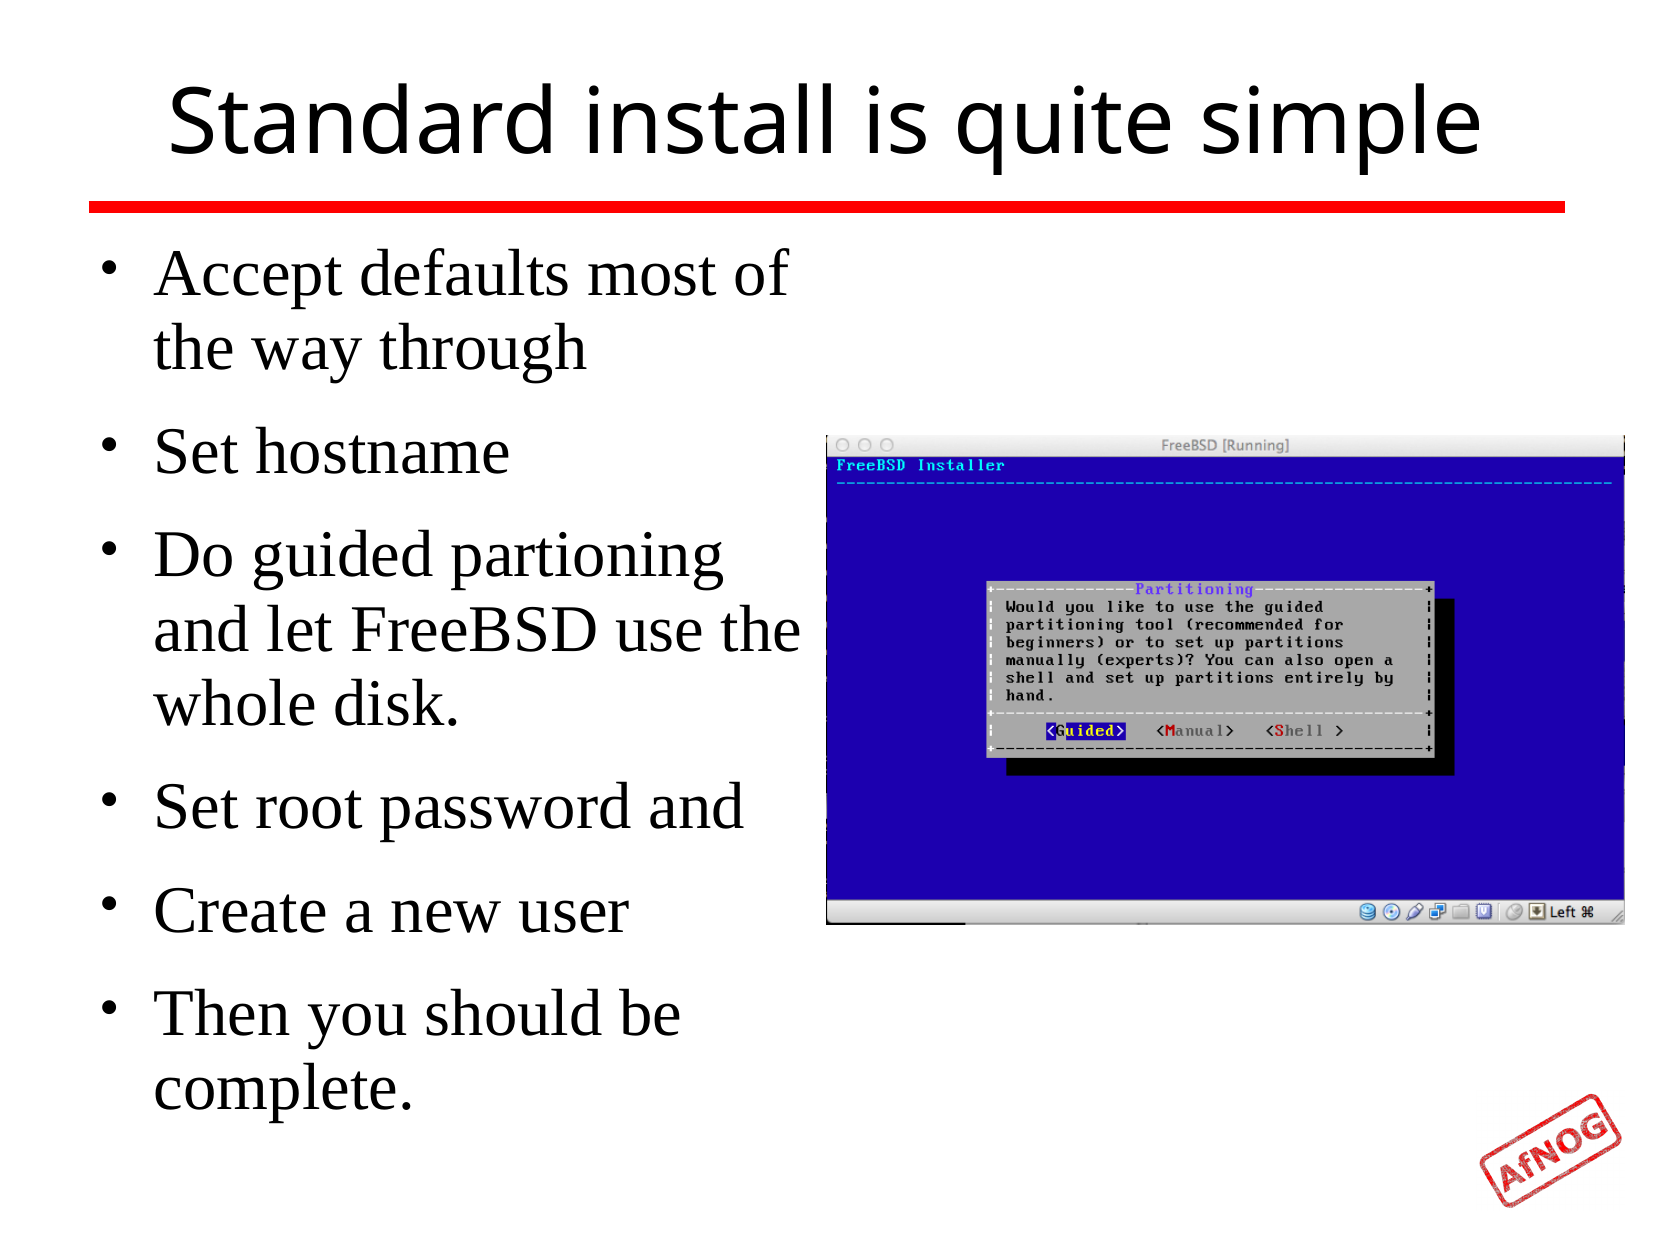

# Standard install is quite simple
Accept defaults most of the way through
Set hostname
Do guided partioning and let FreeBSD use the whole disk.
Set root password and
Create a new user
Then you should be complete.